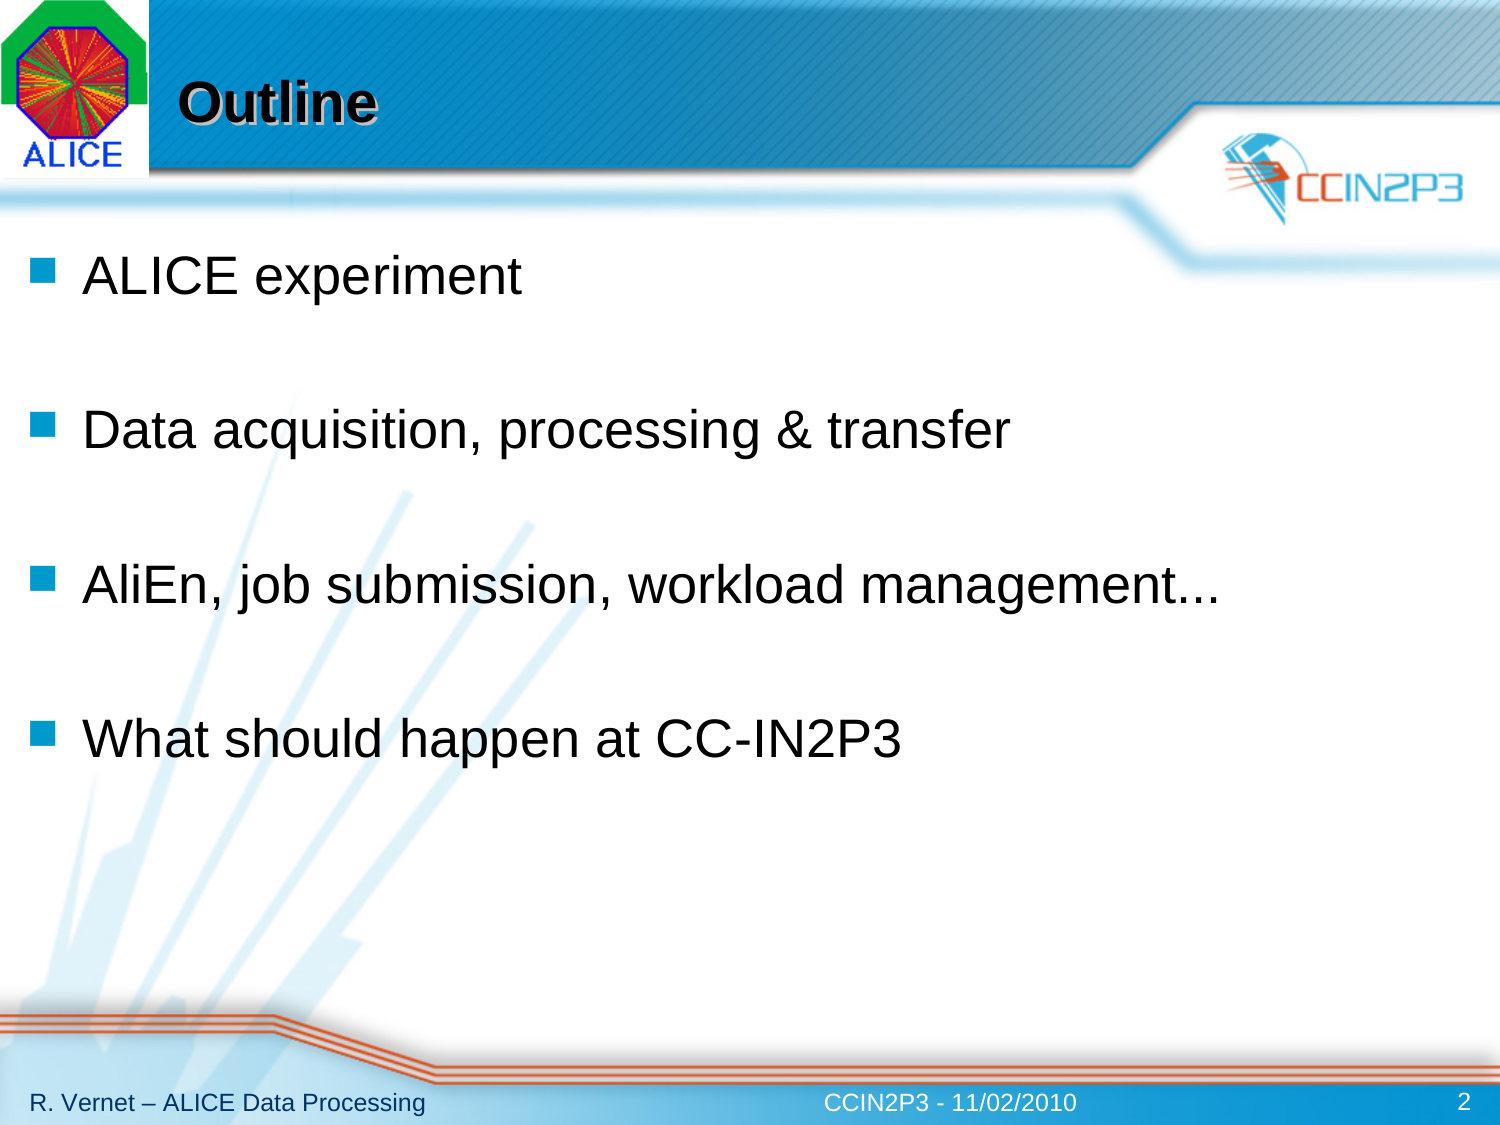

# Outline
ALICE experiment
Data acquisition, processing & transfer
AliEn, job submission, workload management...
What should happen at CC-IN2P3
2
R. Vernet